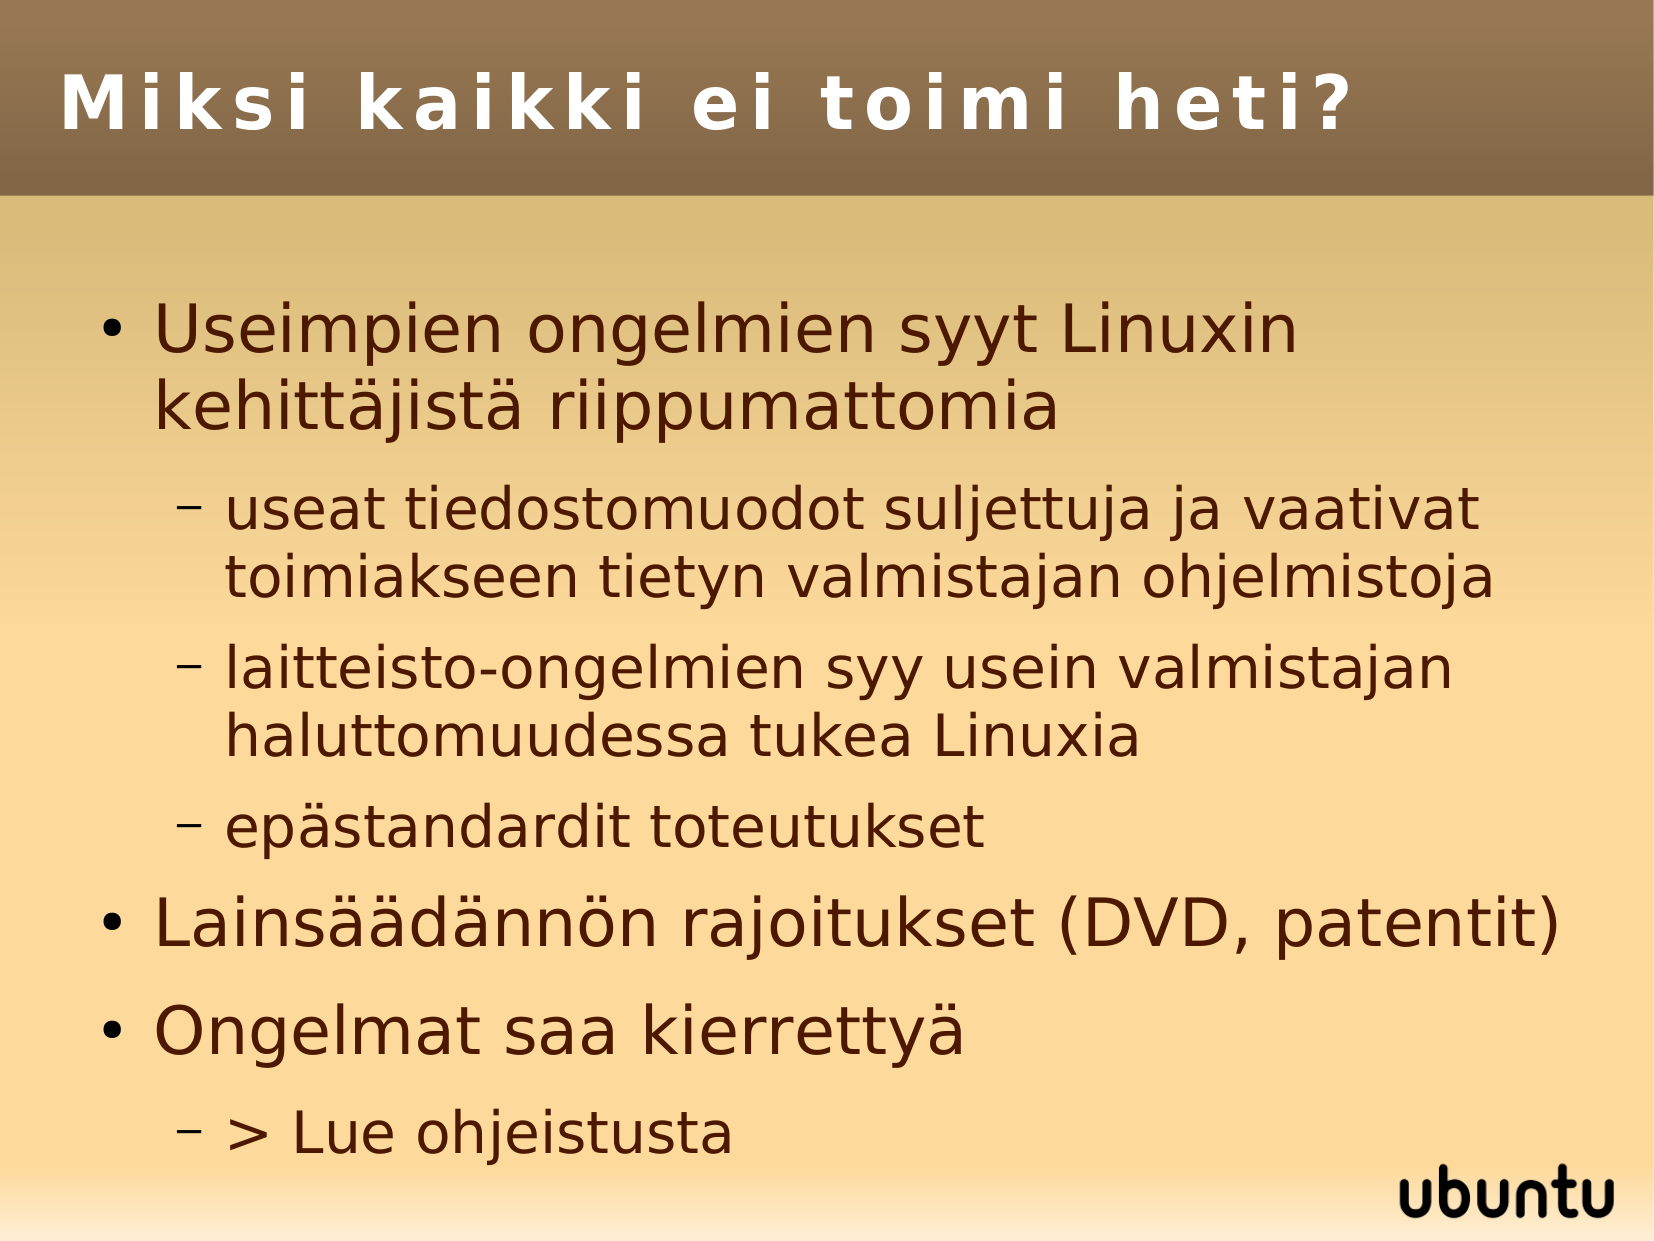

# Miksi kaikki ei toimi heti?
Useimpien ongelmien syyt Linuxin kehittäjistä riippumattomia
useat tiedostomuodot suljettuja ja vaativat toimiakseen tietyn valmistajan ohjelmistoja
laitteisto-ongelmien syy usein valmistajan haluttomuudessa tukea Linuxia
epästandardit toteutukset
Lainsäädännön rajoitukset (DVD, patentit)
Ongelmat saa kierrettyä
> Lue ohjeistusta